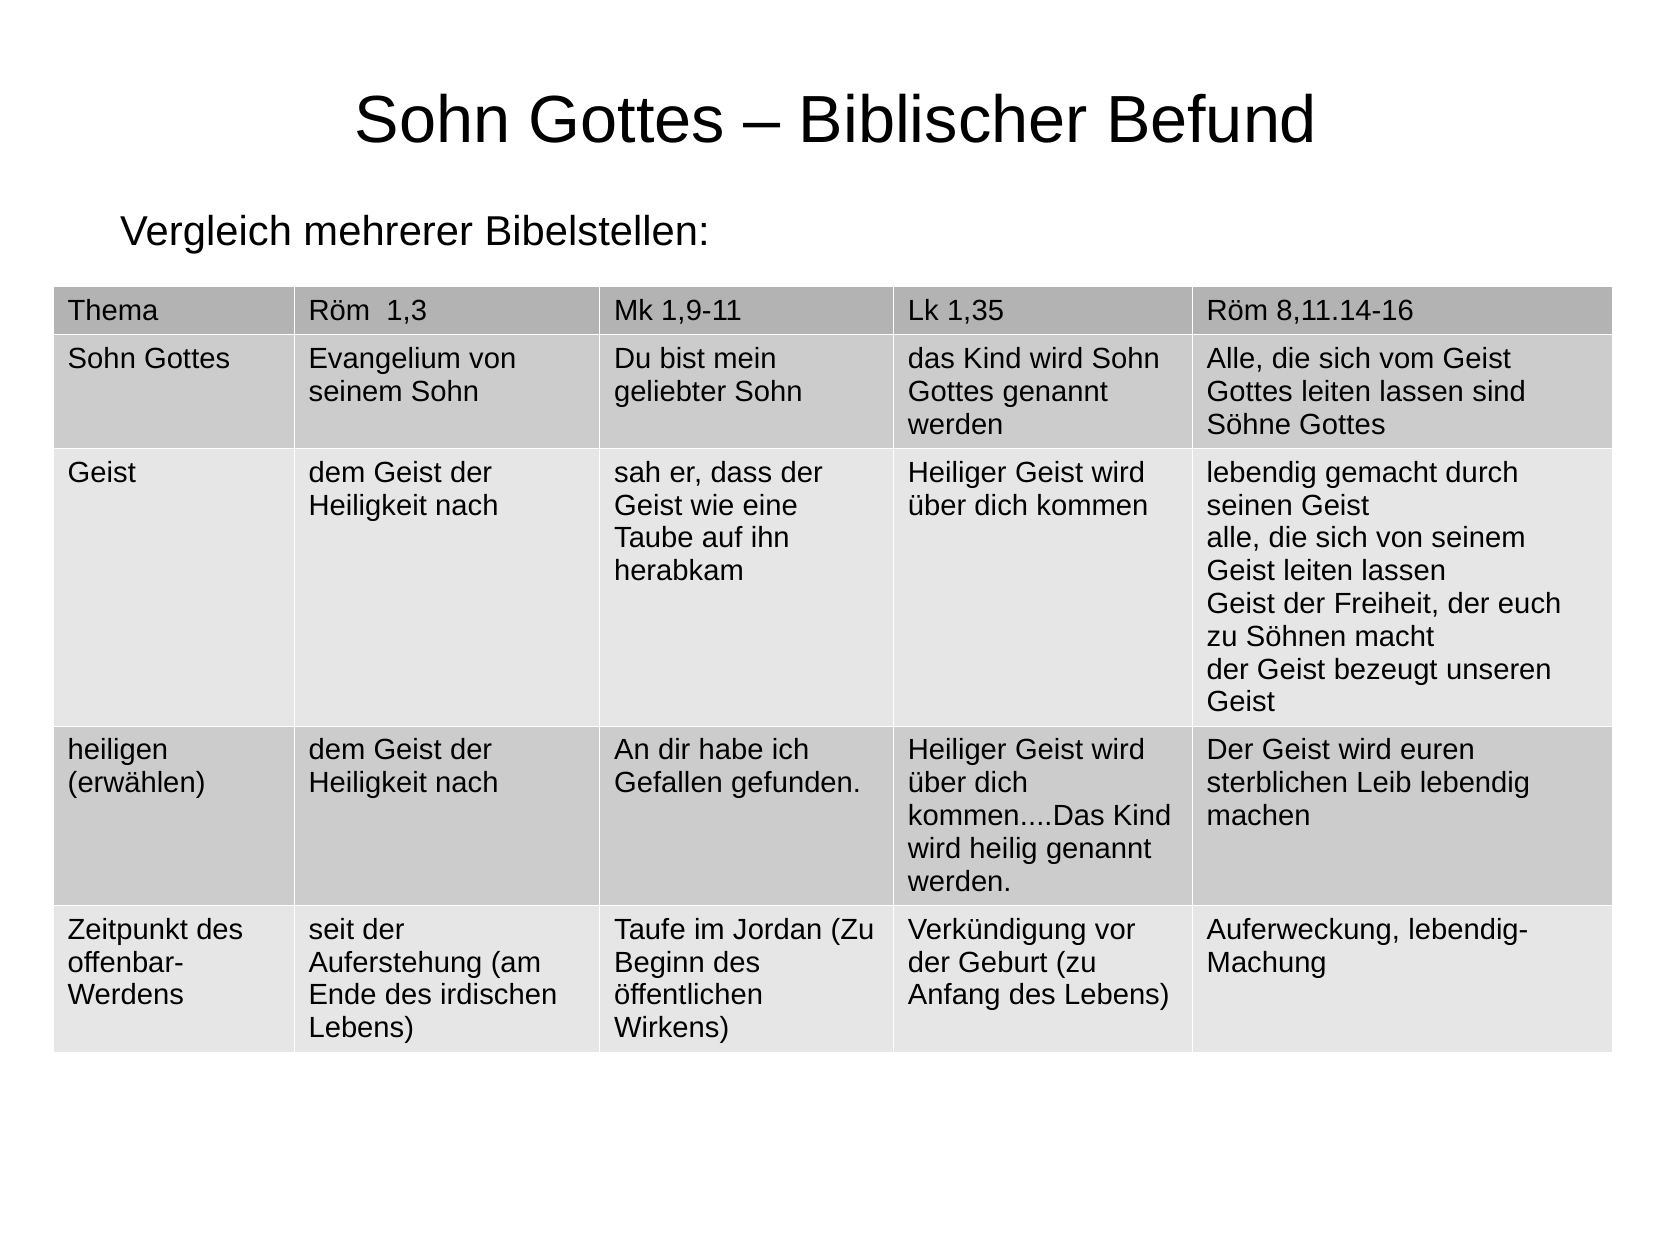

Sohn Gottes – Biblischer Befund
# Vergleich mehrerer Bibelstellen:
| Thema | Röm 1,3 | Mk 1,9-11 | Lk 1,35 | Röm 8,11.14-16 |
| --- | --- | --- | --- | --- |
| Sohn Gottes | Evangelium von seinem Sohn | Du bist mein geliebter Sohn | das Kind wird Sohn Gottes genannt werden | Alle, die sich vom Geist Gottes leiten lassen sind Söhne Gottes |
| Geist | dem Geist der Heiligkeit nach | sah er, dass der Geist wie eine Taube auf ihn herabkam | Heiliger Geist wird über dich kommen | lebendig gemacht durch seinen Geist alle, die sich von seinem Geist leiten lassen Geist der Freiheit, der euch zu Söhnen macht der Geist bezeugt unseren Geist |
| heiligen (erwählen) | dem Geist der Heiligkeit nach | An dir habe ich Gefallen gefunden. | Heiliger Geist wird über dich kommen....Das Kind wird heilig genannt werden. | Der Geist wird euren sterblichen Leib lebendig machen |
| Zeitpunkt des offenbar- Werdens | seit der Auferstehung (am Ende des irdischen Lebens) | Taufe im Jordan (Zu Beginn des öffentlichen Wirkens) | Verkündigung vor der Geburt (zu Anfang des Lebens) | Auferweckung, lebendig- Machung |